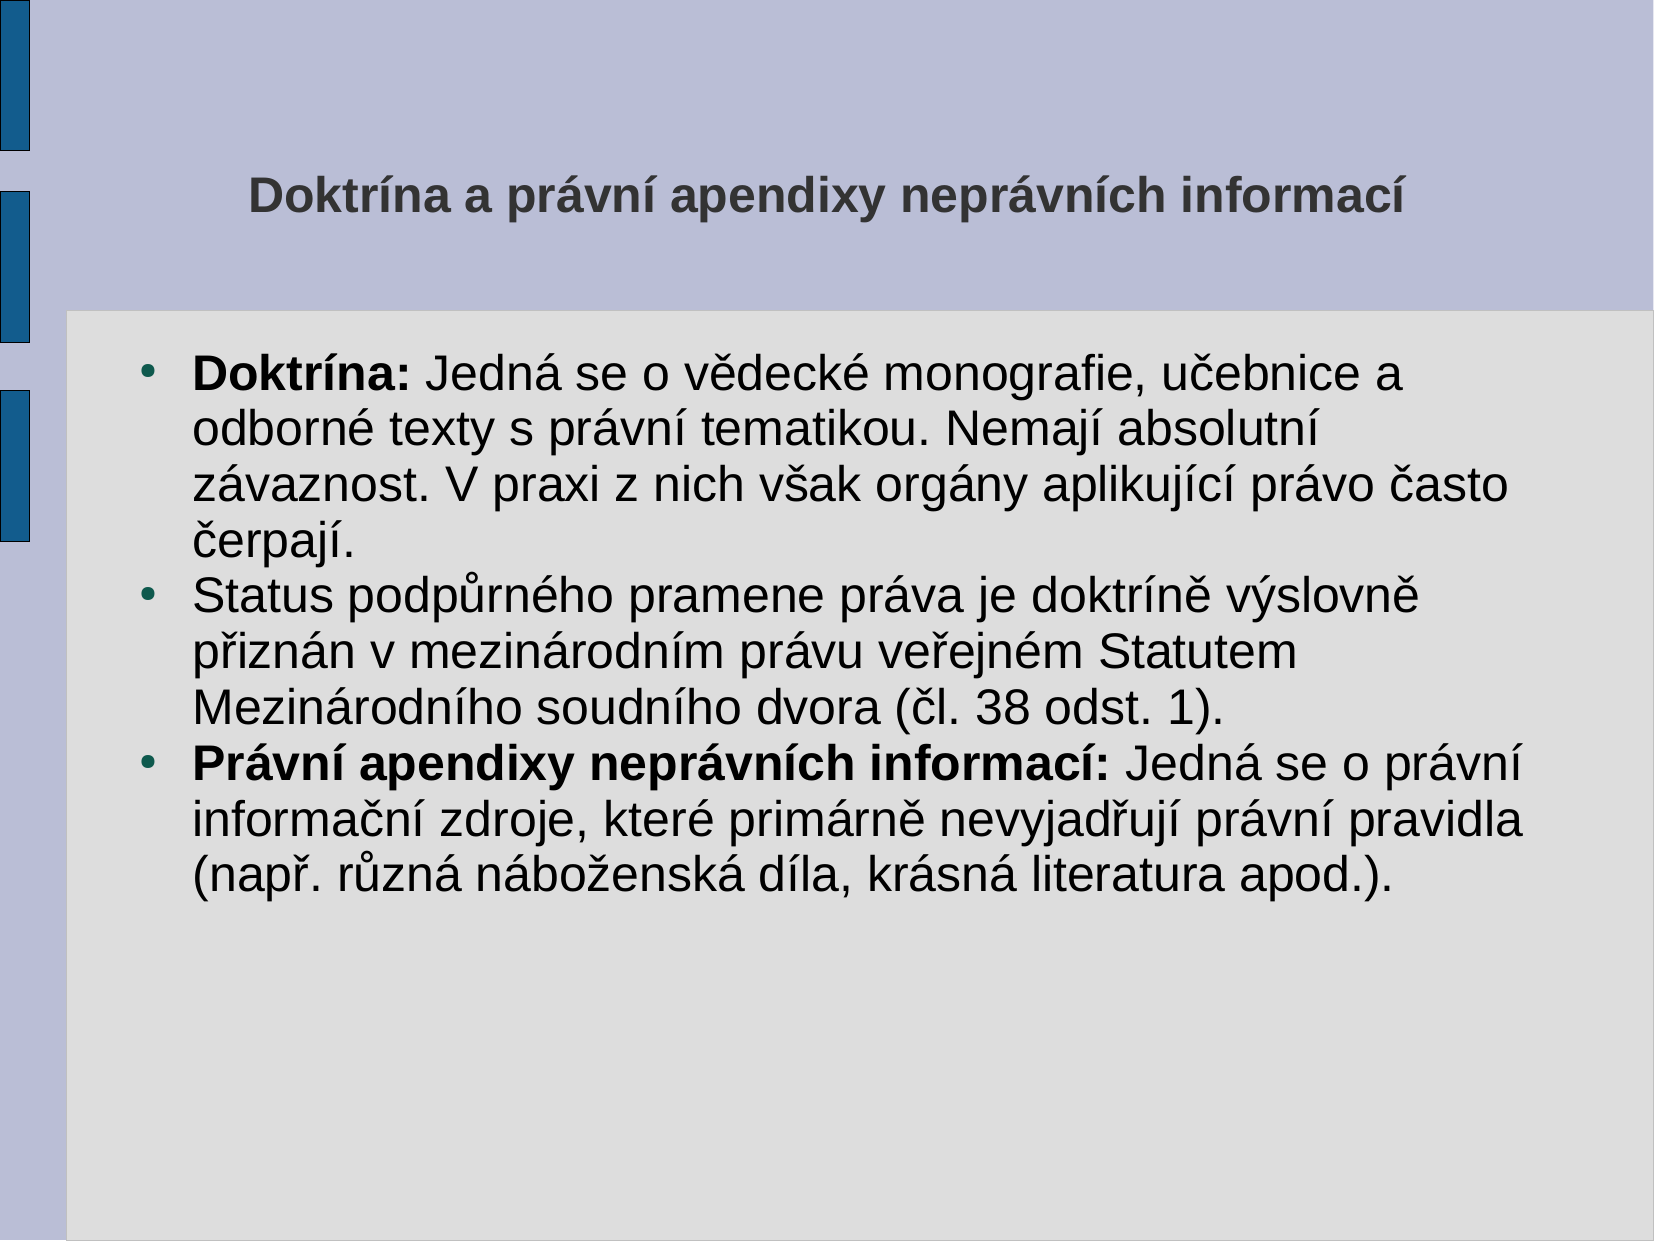

# Doktrína a právní apendixy neprávních informací
Doktrína: Jedná se o vědecké monografie, učebnice a odborné texty s právní tematikou. Nemají absolutní závaznost. V praxi z nich však orgány aplikující právo často čerpají.
Status podpůrného pramene práva je doktríně výslovně přiznán v mezinárodním právu veřejném Statutem Mezinárodního soudního dvora (čl. 38 odst. 1).
Právní apendixy neprávních informací: Jedná se o právní informační zdroje, které primárně nevyjadřují právní pravidla (např. různá náboženská díla, krásná literatura apod.).